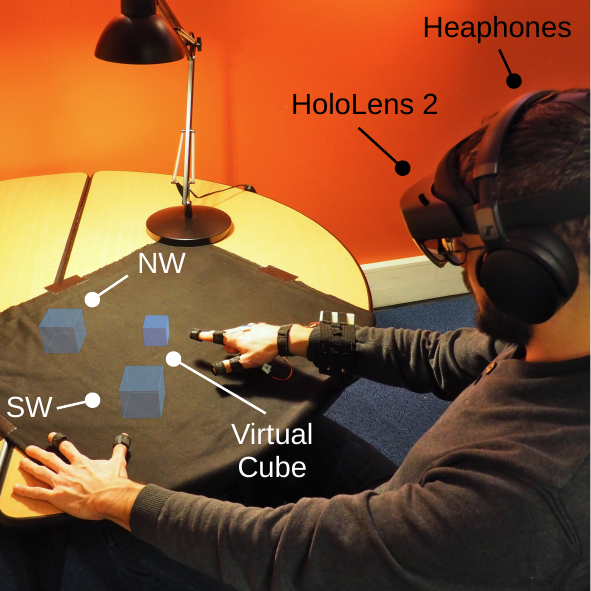

Heaphones
HoloLens 2
NW
SW
Virtual Cube